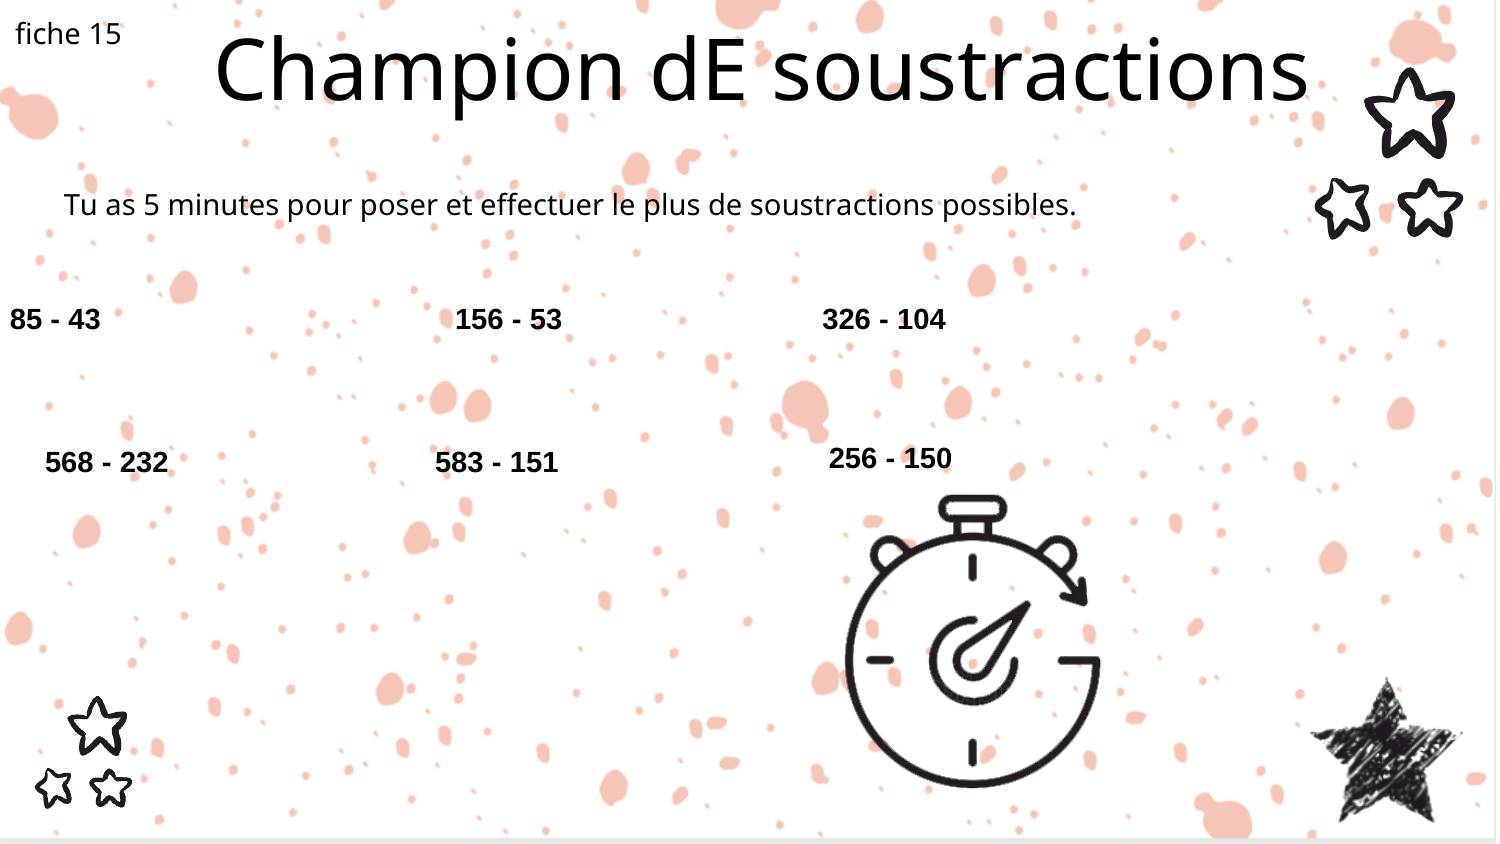

fiche 15
Champion dE soustractions
Tu as 5 minutes pour poser et effectuer le plus de soustractions possibles.
85 - 43
156 - 53
326 - 104
256 - 150
568 - 232
583 - 151